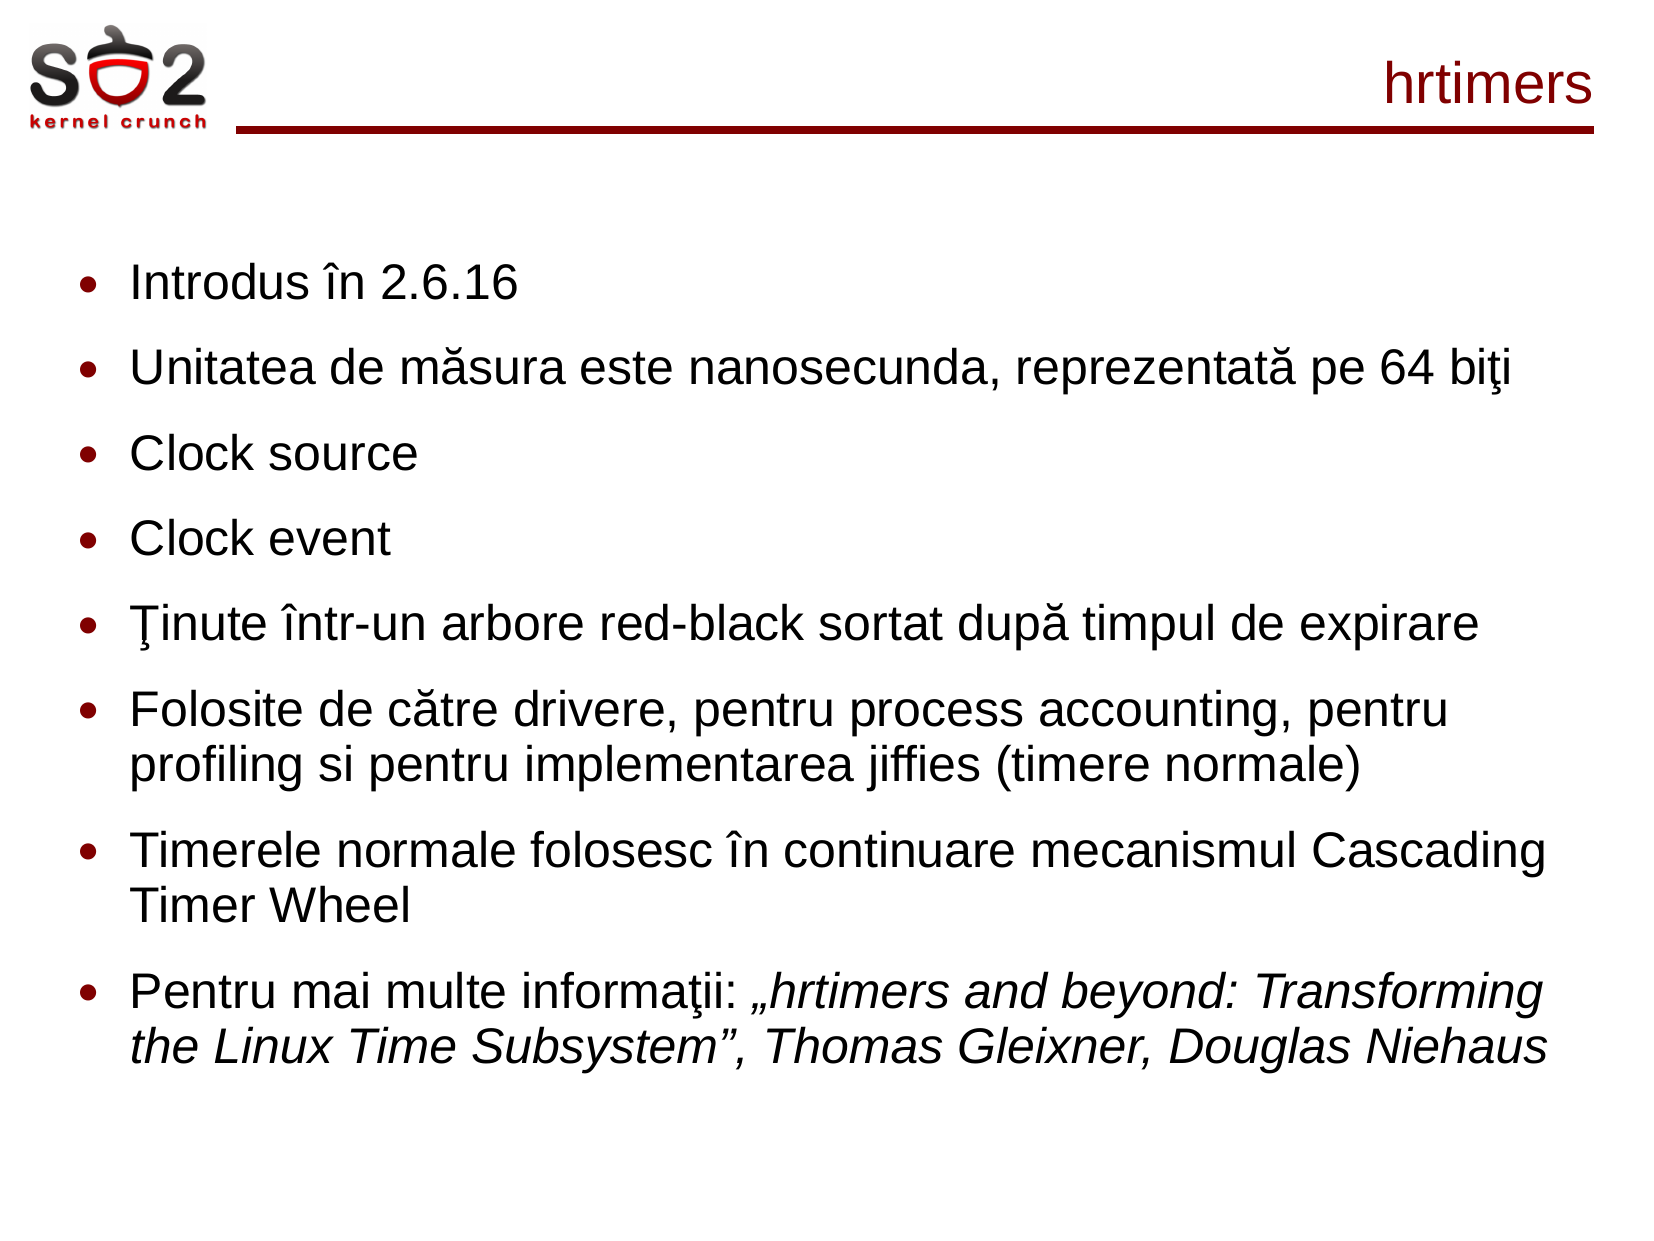

# hrtimers
Introdus în 2.6.16
Unitatea de măsura este nanosecunda, reprezentată pe 64 biţi
Clock source
Clock event
Ţinute într-un arbore red-black sortat după timpul de expirare
Folosite de către drivere, pentru process accounting, pentru profiling si pentru implementarea jiffies (timere normale)
Timerele normale folosesc în continuare mecanismul Cascading Timer Wheel
Pentru mai multe informaţii: „hrtimers and beyond: Transforming the Linux Time Subsystem”, Thomas Gleixner, Douglas Niehaus